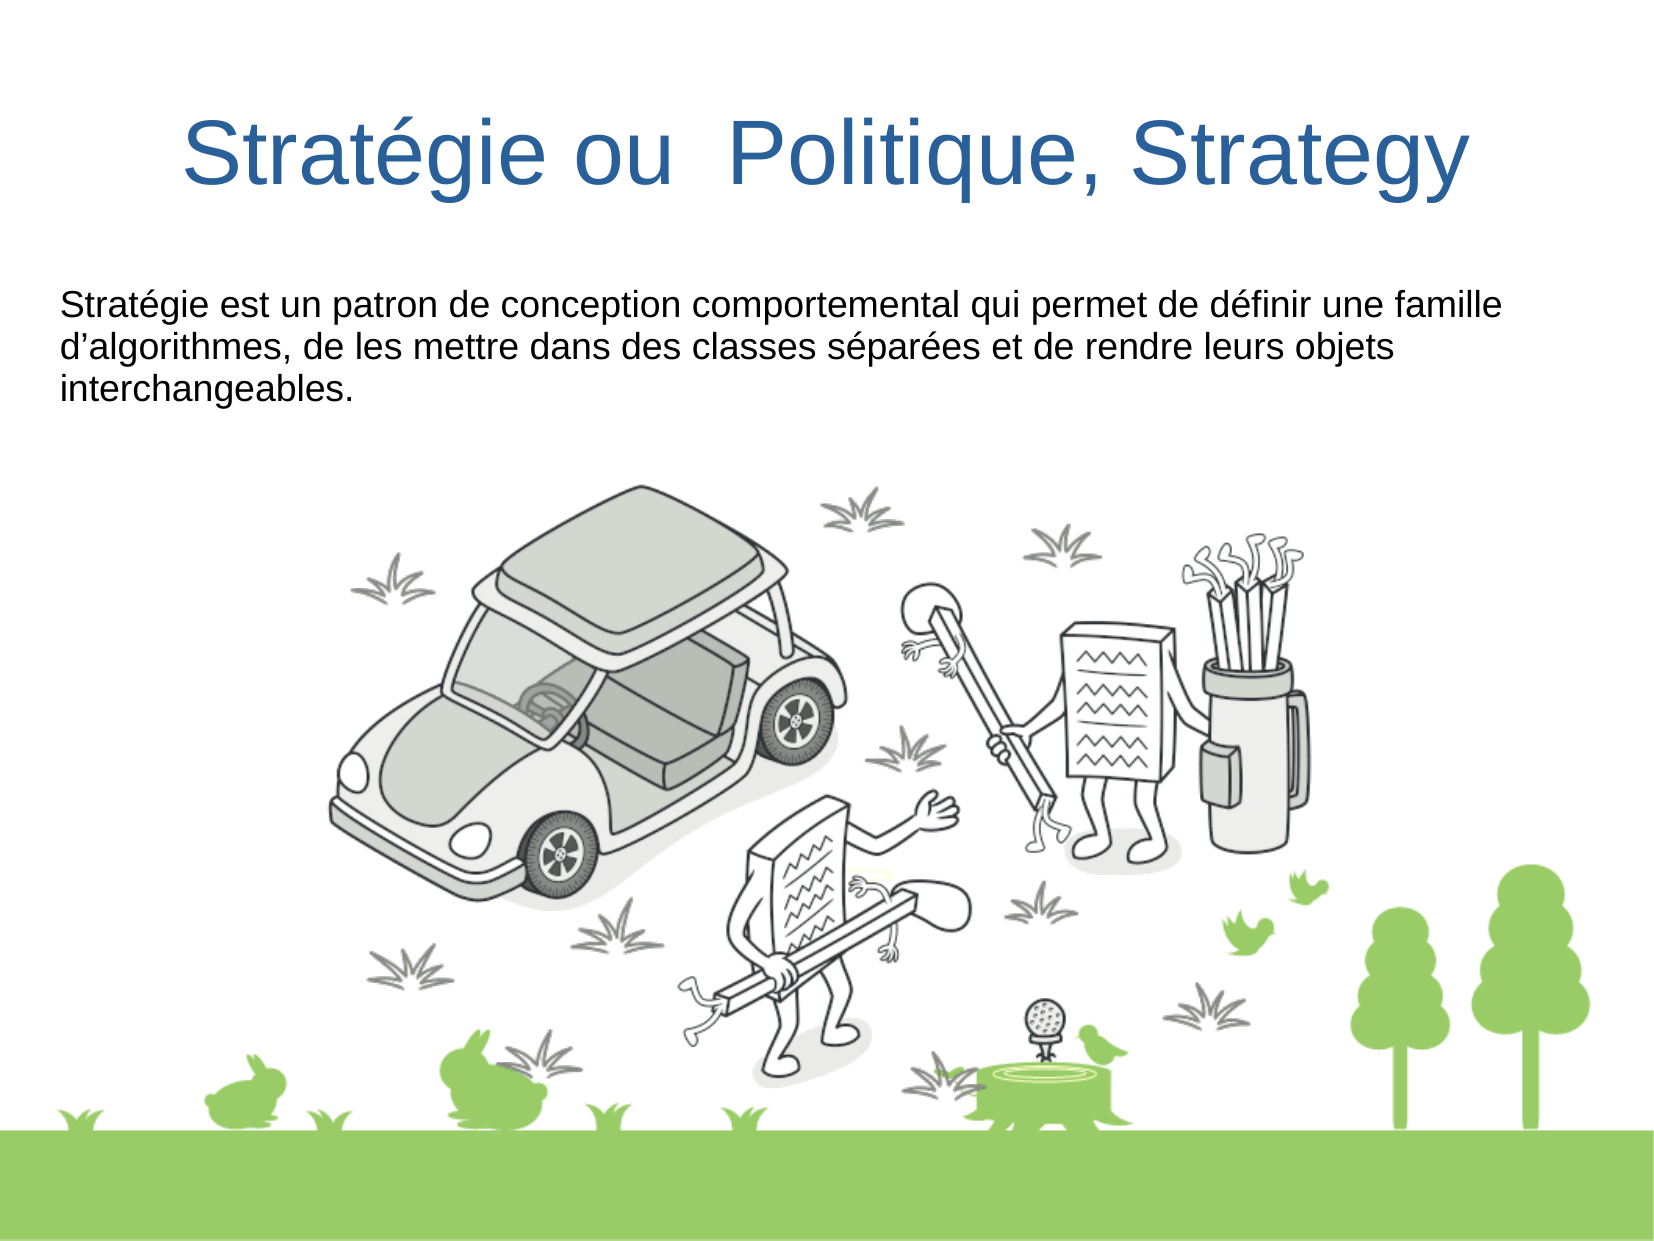

# Stratégie ou Politique, Strategy
Stratégie est un patron de conception comportemental qui permet de définir une famille d’algorithmes, de les mettre dans des classes séparées et de rendre leurs objets interchangeables.